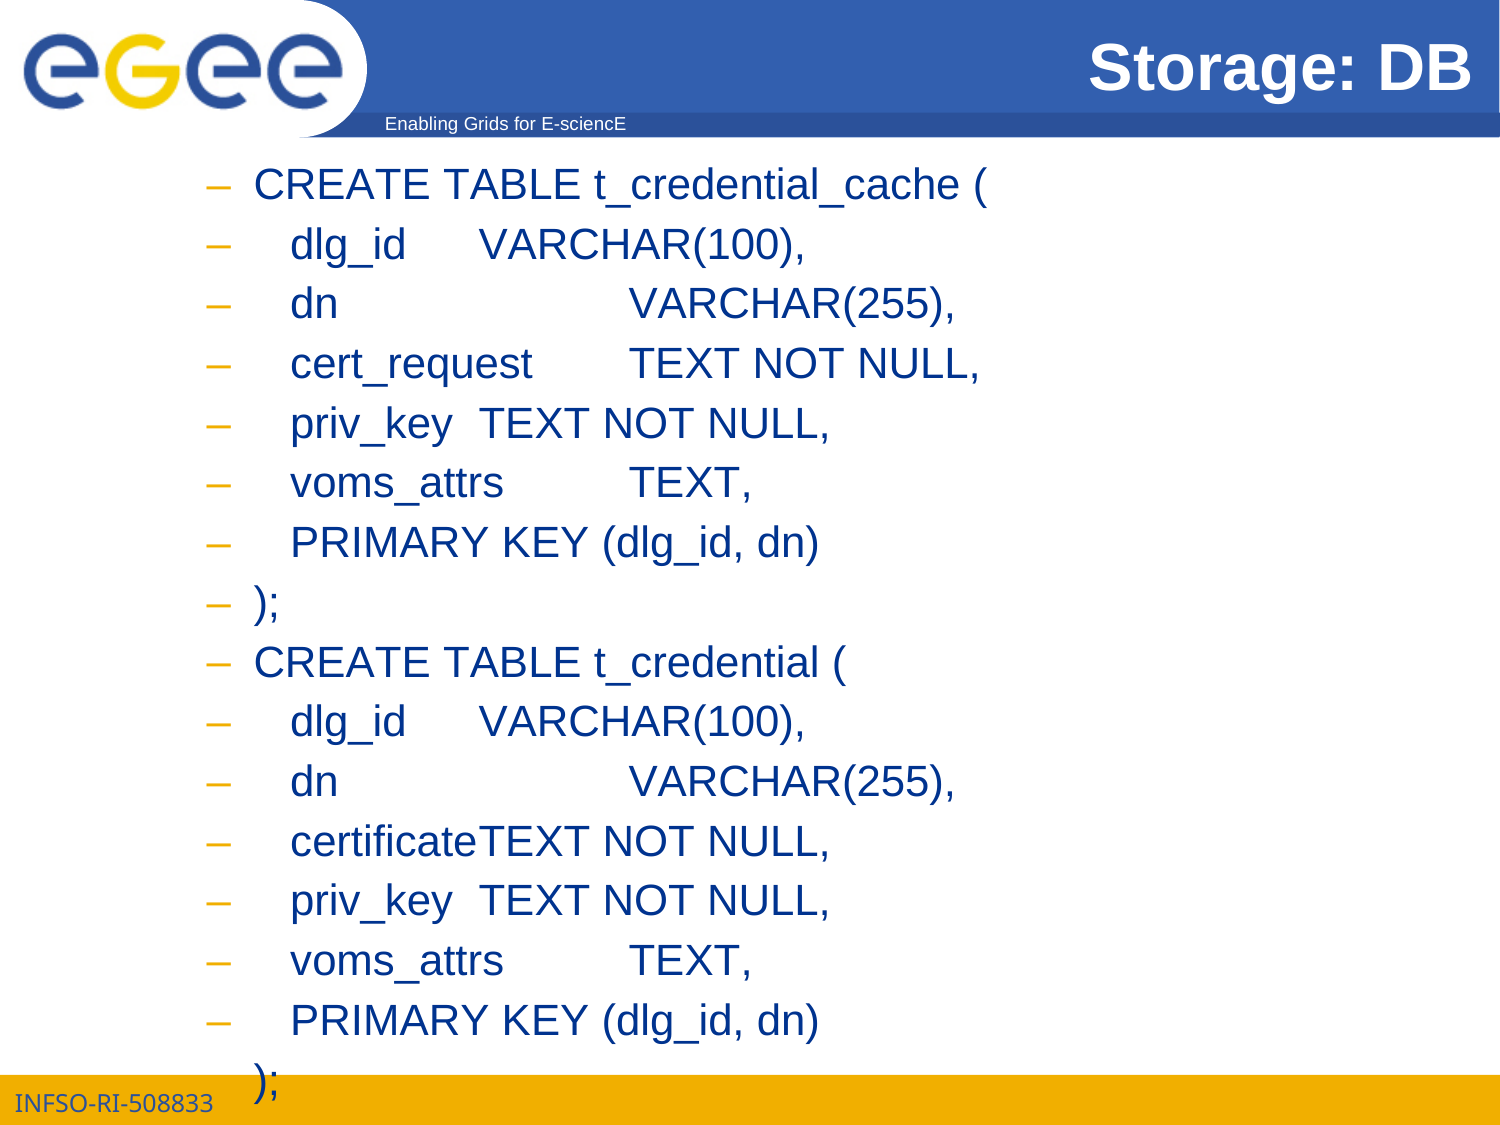

# Storage: DB
CREATE TABLE t_credential_cache (
 dlg_id	VARCHAR(100),
 dn		VARCHAR(255),
 cert_request	TEXT NOT NULL,
 priv_key	TEXT NOT NULL,
 voms_attrs	TEXT,
 PRIMARY KEY (dlg_id, dn)
);
CREATE TABLE t_credential (
 dlg_id	VARCHAR(100),
 dn		VARCHAR(255),
 certificate	TEXT NOT NULL,
 priv_key	TEXT NOT NULL,
 voms_attrs	TEXT,
 PRIMARY KEY (dlg_id, dn)
);